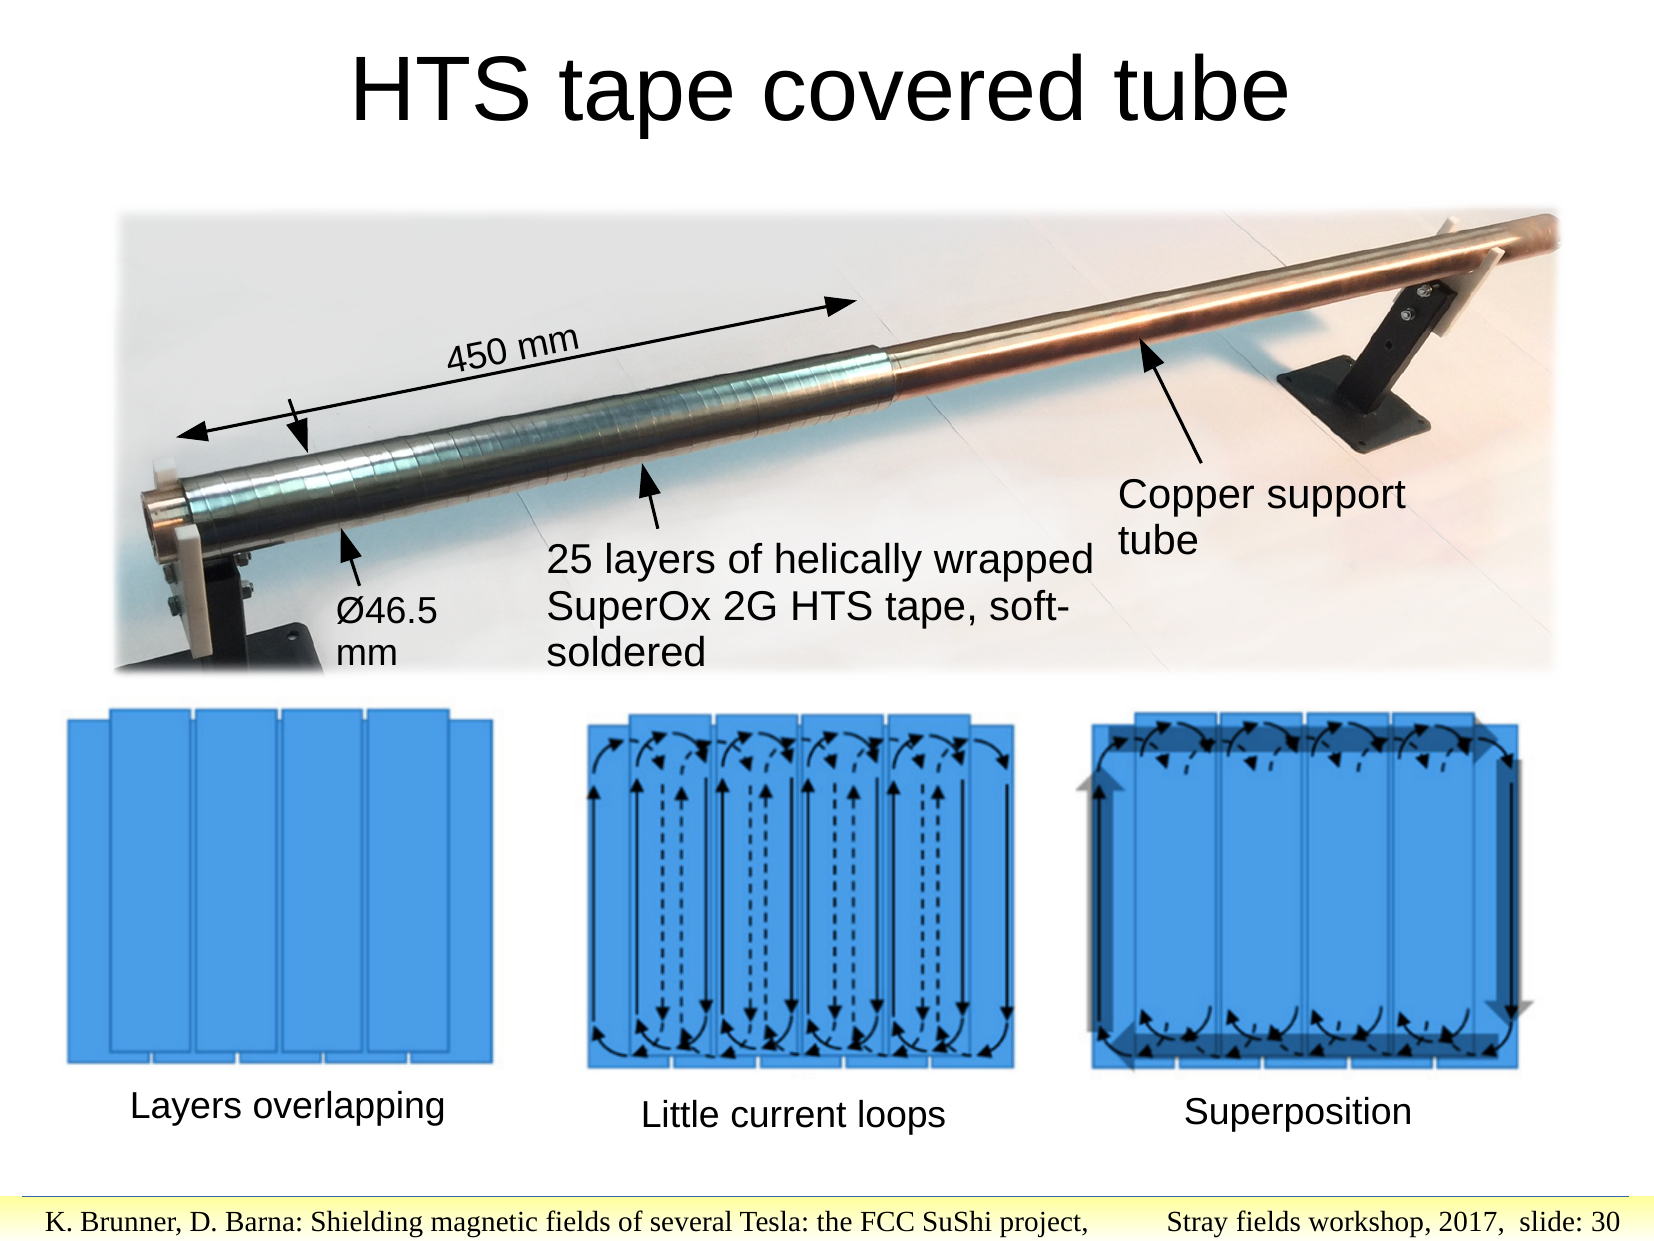

# HTS tape covered tube
450 mm
Ø46.5 mm
Copper support tube
25 layers of helically wrapped
SuperOx 2G HTS tape, soft-soldered
Layers overlapping
Superposition
Little current loops